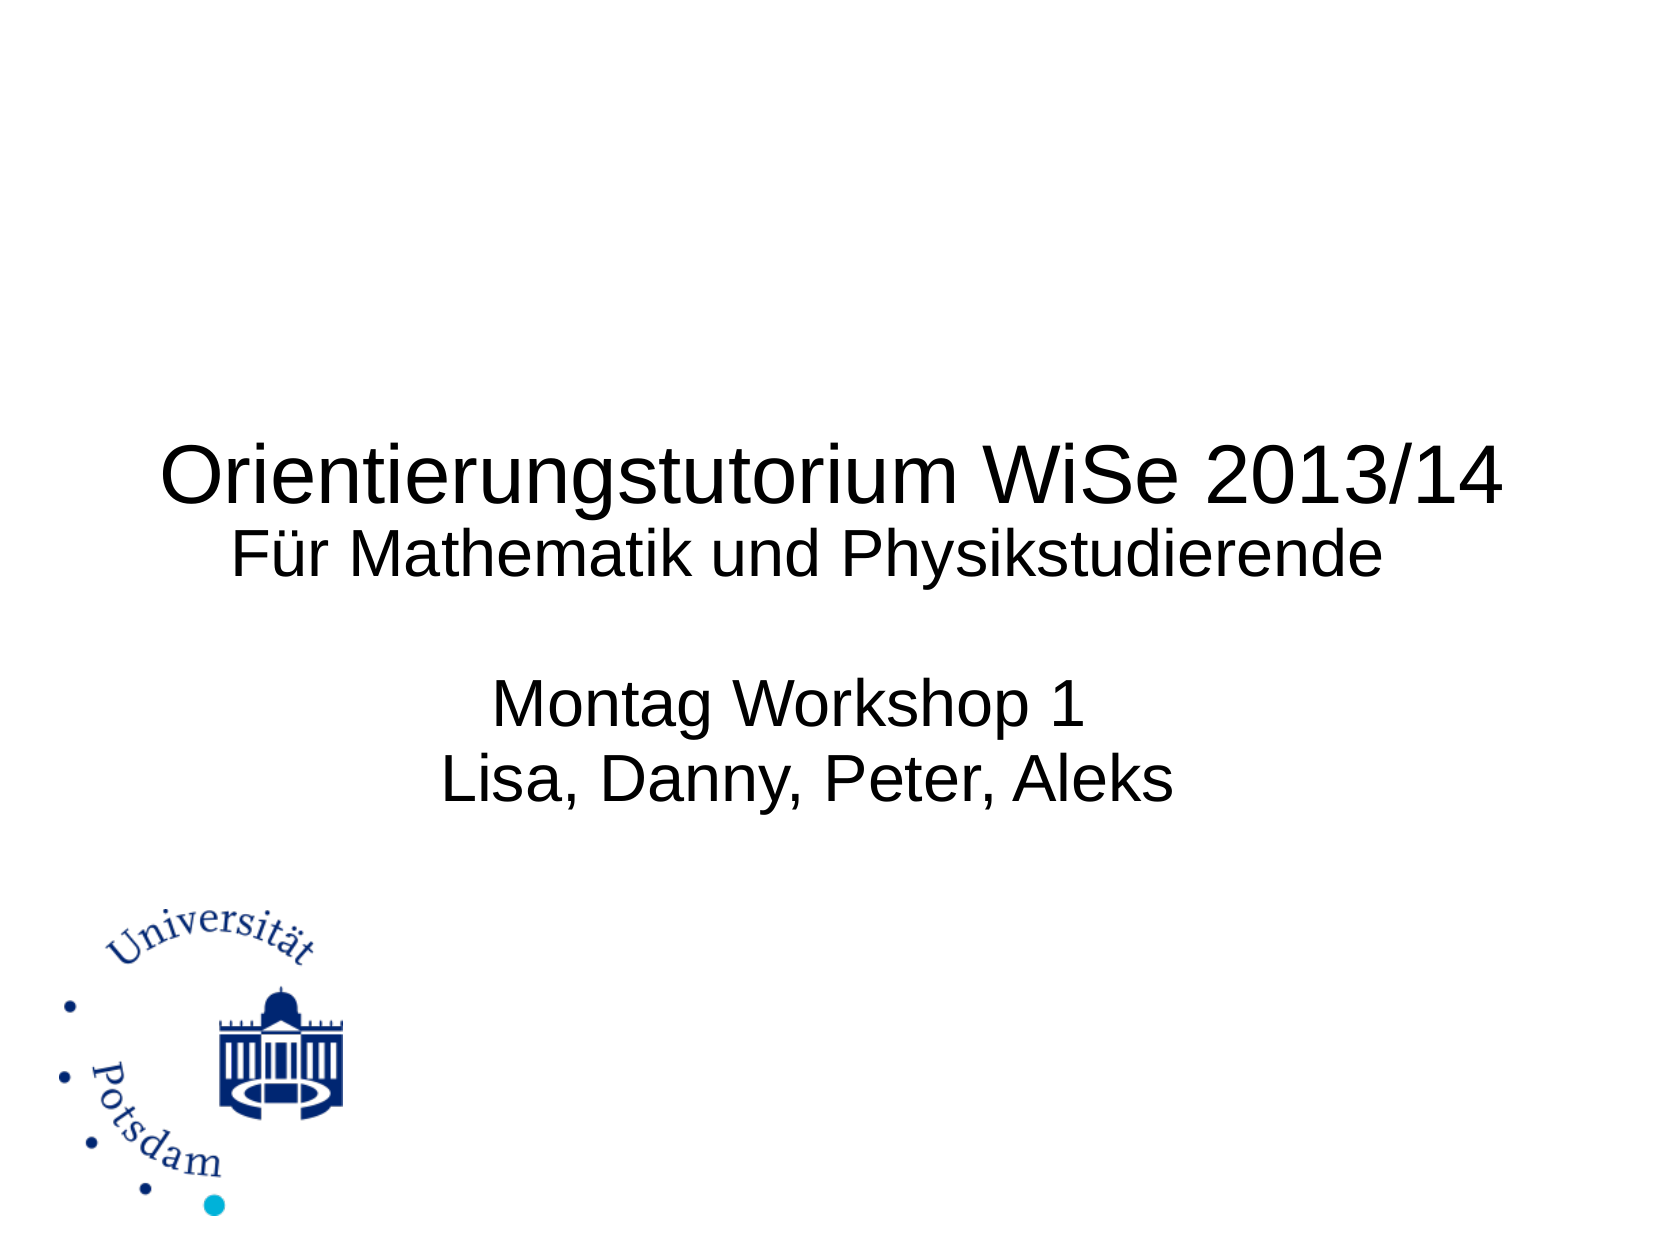

Für Mathematik und Physikstudierende
Montag Workshop 1
Lisa, Danny, Peter, Aleks
# Orientierungstutorium WiSe 2013/14